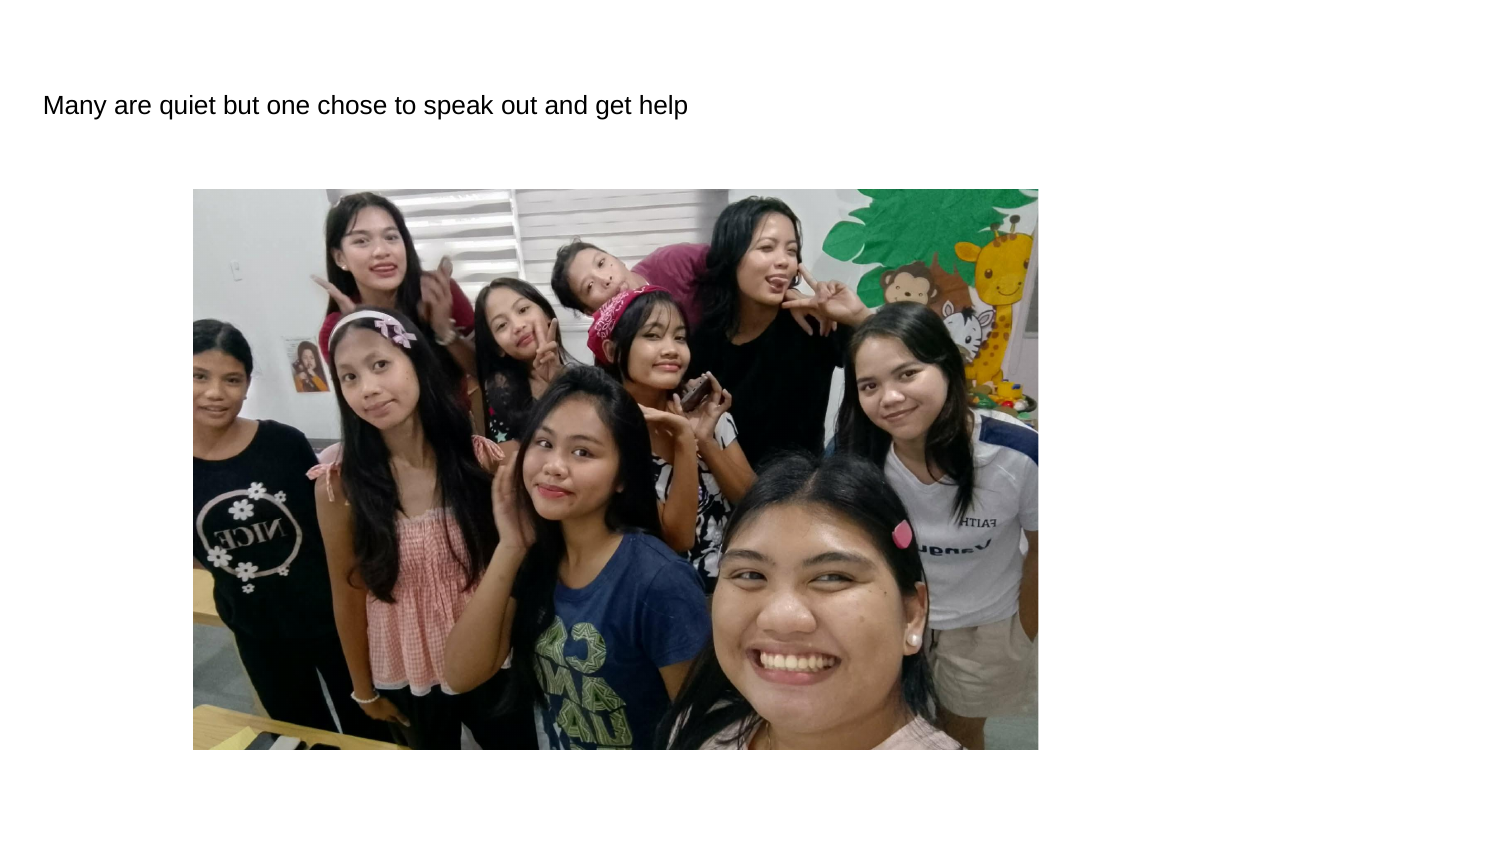

# Many are quiet but one chose to speak out and get help